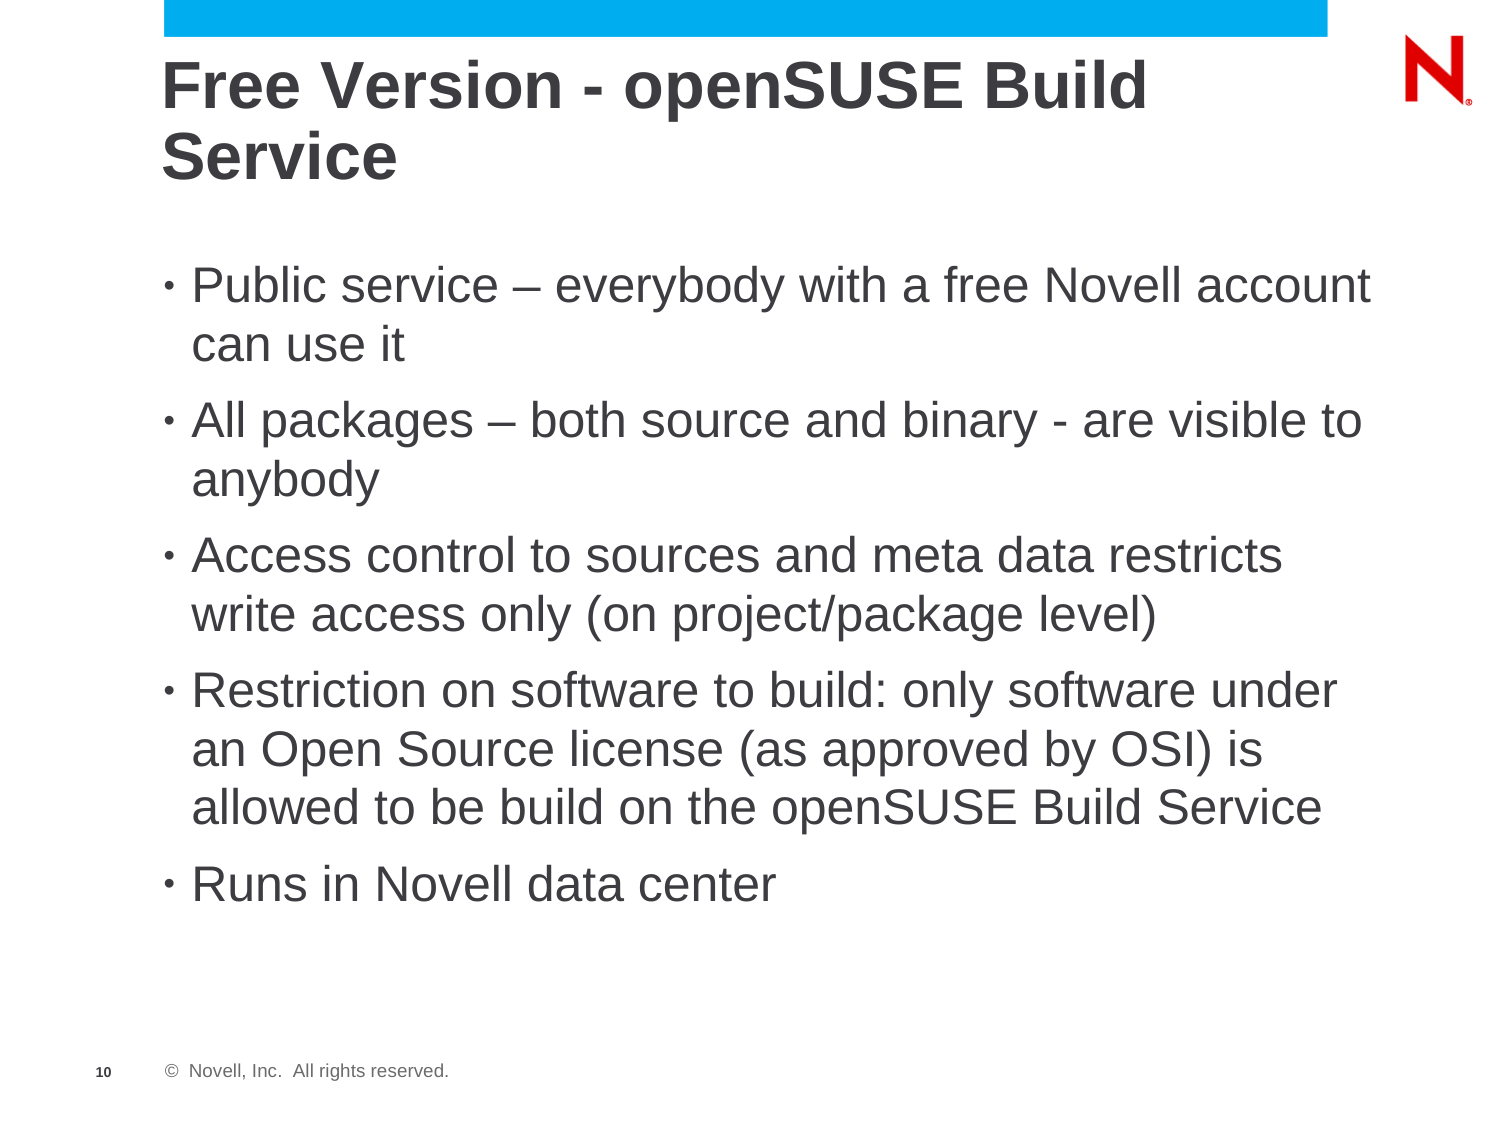

# Free Version - openSUSE Build Service
Public service – everybody with a free Novell account can use it
All packages – both source and binary - are visible to anybody
Access control to sources and meta data restricts write access only (on project/package level)
Restriction on software to build: only software under an Open Source license (as approved by OSI) is allowed to be build on the openSUSE Build Service
Runs in Novell data center